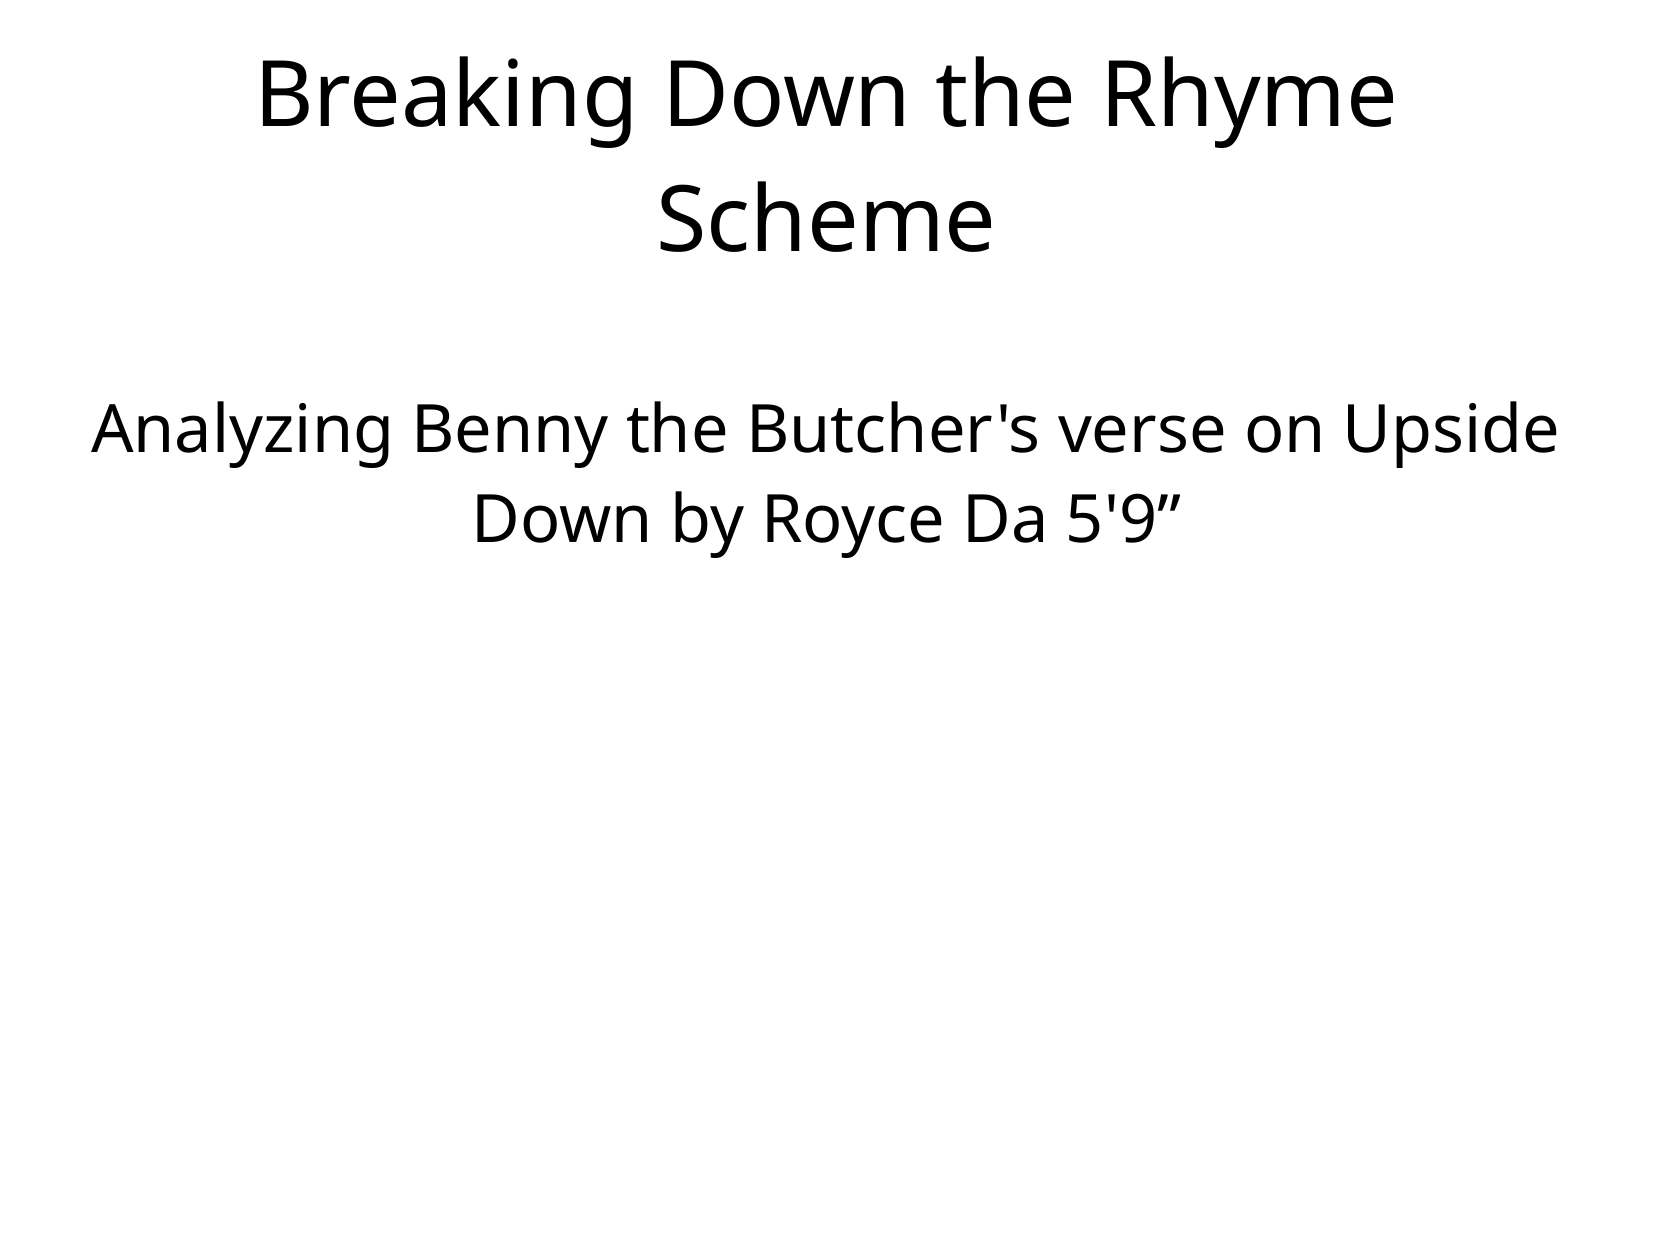

# Breaking Down the Rhyme Scheme
Analyzing Benny the Butcher's verse on Upside Down by Royce Da 5'9”